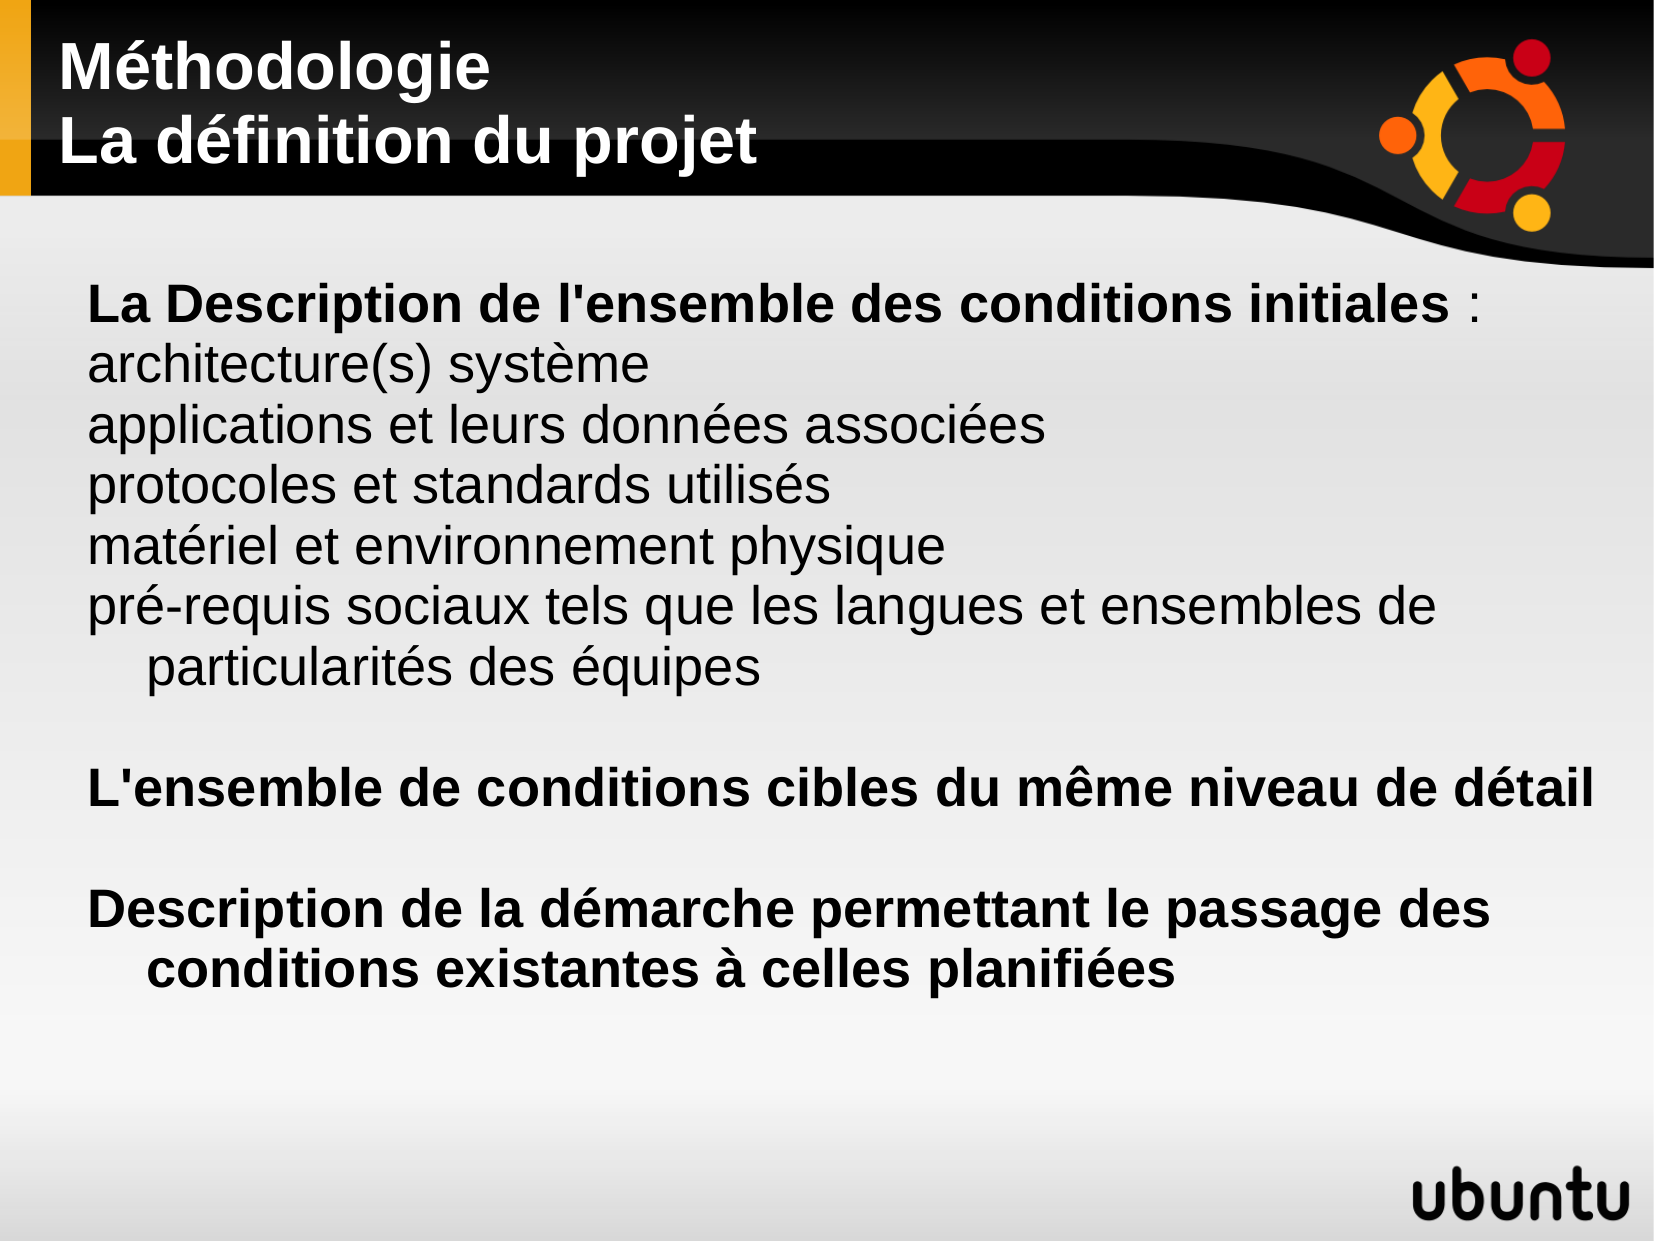

# Méthodologie La définition du projet
La Description de l'ensemble des conditions initiales :
architecture(s) système
applications et leurs données associées
protocoles et standards utilisés
matériel et environnement physique
pré-requis sociaux tels que les langues et ensembles de particularités des équipes
L'ensemble de conditions cibles du même niveau de détail
Description de la démarche permettant le passage des conditions existantes à celles planifiées